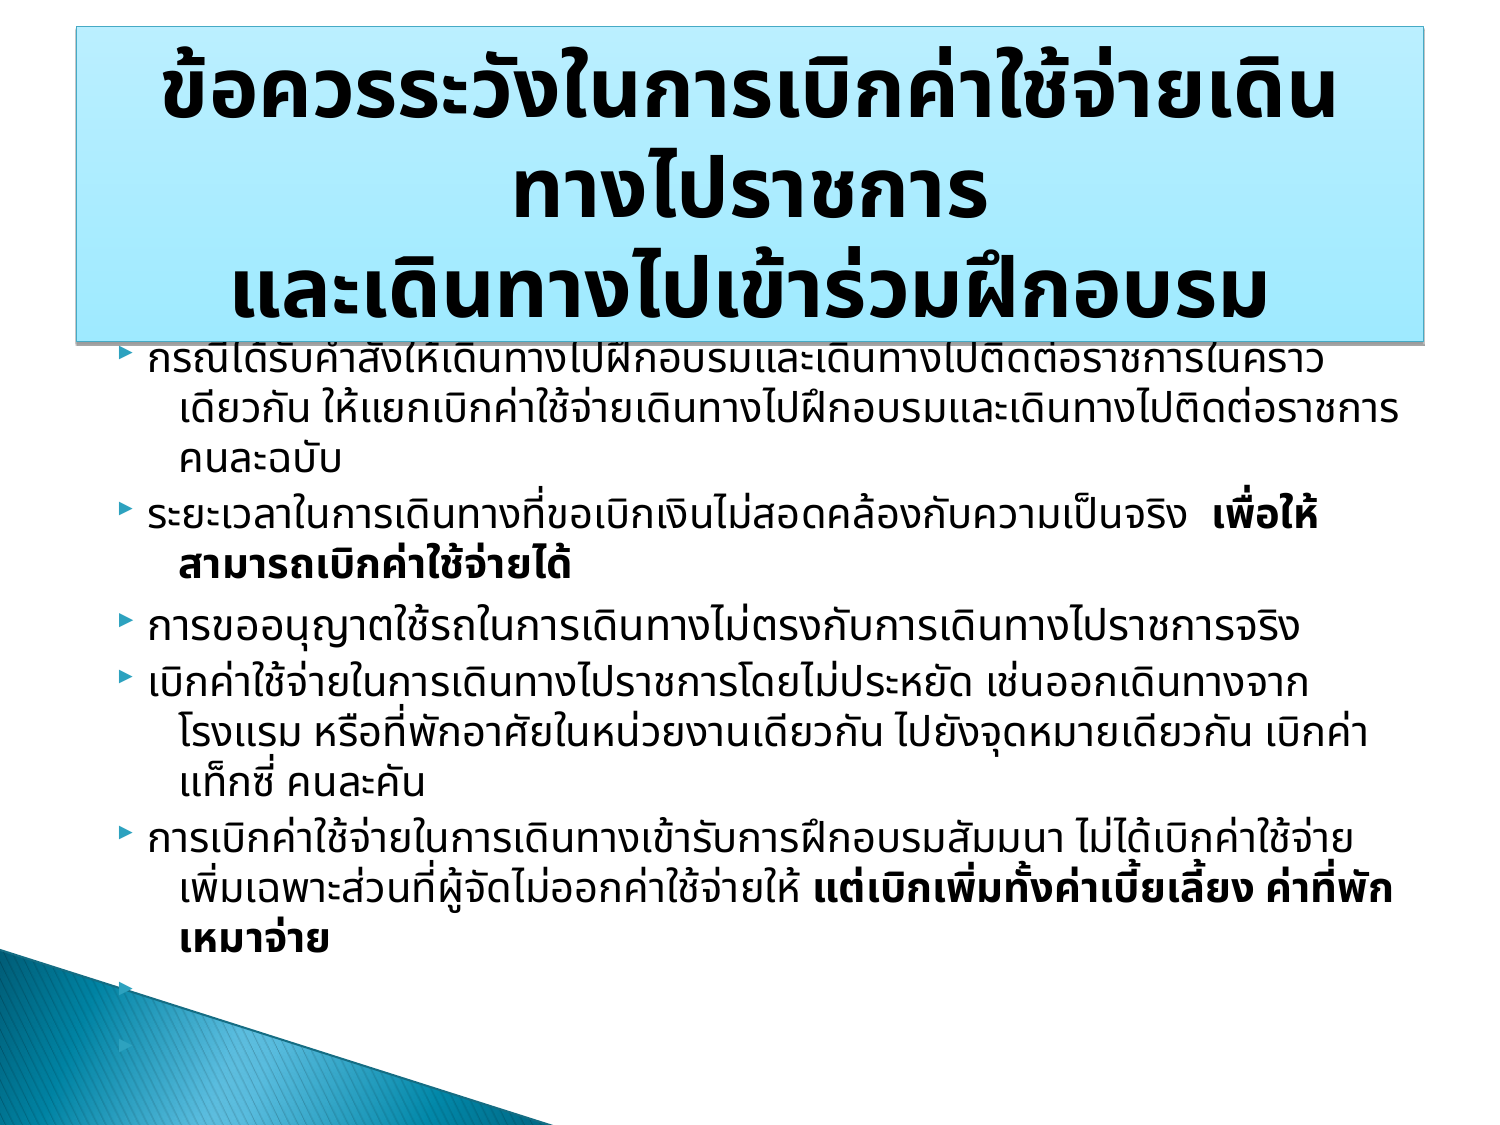

ข้อควรระวังในการเบิกค่าใช้จ่ายเดินทางไปราชการ
และเดินทางไปเข้าร่วมฝึกอบรม
# ต้องได้รับอนุมัติตัวบุคคลให้เดินทางไปราชการ และอนุมัติค่าใช้จ่ายด้วยทุกครั้ง
กรณีได้รับคำสั่งให้เดินทางไปฝึกอบรมและเดินทางไปติดต่อราชการในคราวเดียวกัน ให้แยกเบิกค่าใช้จ่ายเดินทางไปฝึกอบรมและเดินทางไปติดต่อราชการคนละฉบับ
ระยะเวลาในการเดินทางที่ขอเบิกเงินไม่สอดคล้องกับความเป็นจริง เพื่อให้สามารถเบิกค่าใช้จ่ายได้
การขออนุญาตใช้รถในการเดินทางไม่ตรงกับการเดินทางไปราชการจริง
เบิกค่าใช้จ่ายในการเดินทางไปราชการโดยไม่ประหยัด เช่นออกเดินทางจากโรงแรม หรือที่พักอาศัยในหน่วยงานเดียวกัน ไปยังจุดหมายเดียวกัน เบิกค่า แท็กซี่ คนละคัน
การเบิกค่าใช้จ่ายในการเดินทางเข้ารับการฝึกอบรมสัมมนา ไม่ได้เบิกค่าใช้จ่ายเพิ่มเฉพาะส่วนที่ผู้จัดไม่ออกค่าใช้จ่ายให้ แต่เบิกเพิ่มทั้งค่าเบี้ยเลี้ยง ค่าที่พักเหมาจ่าย